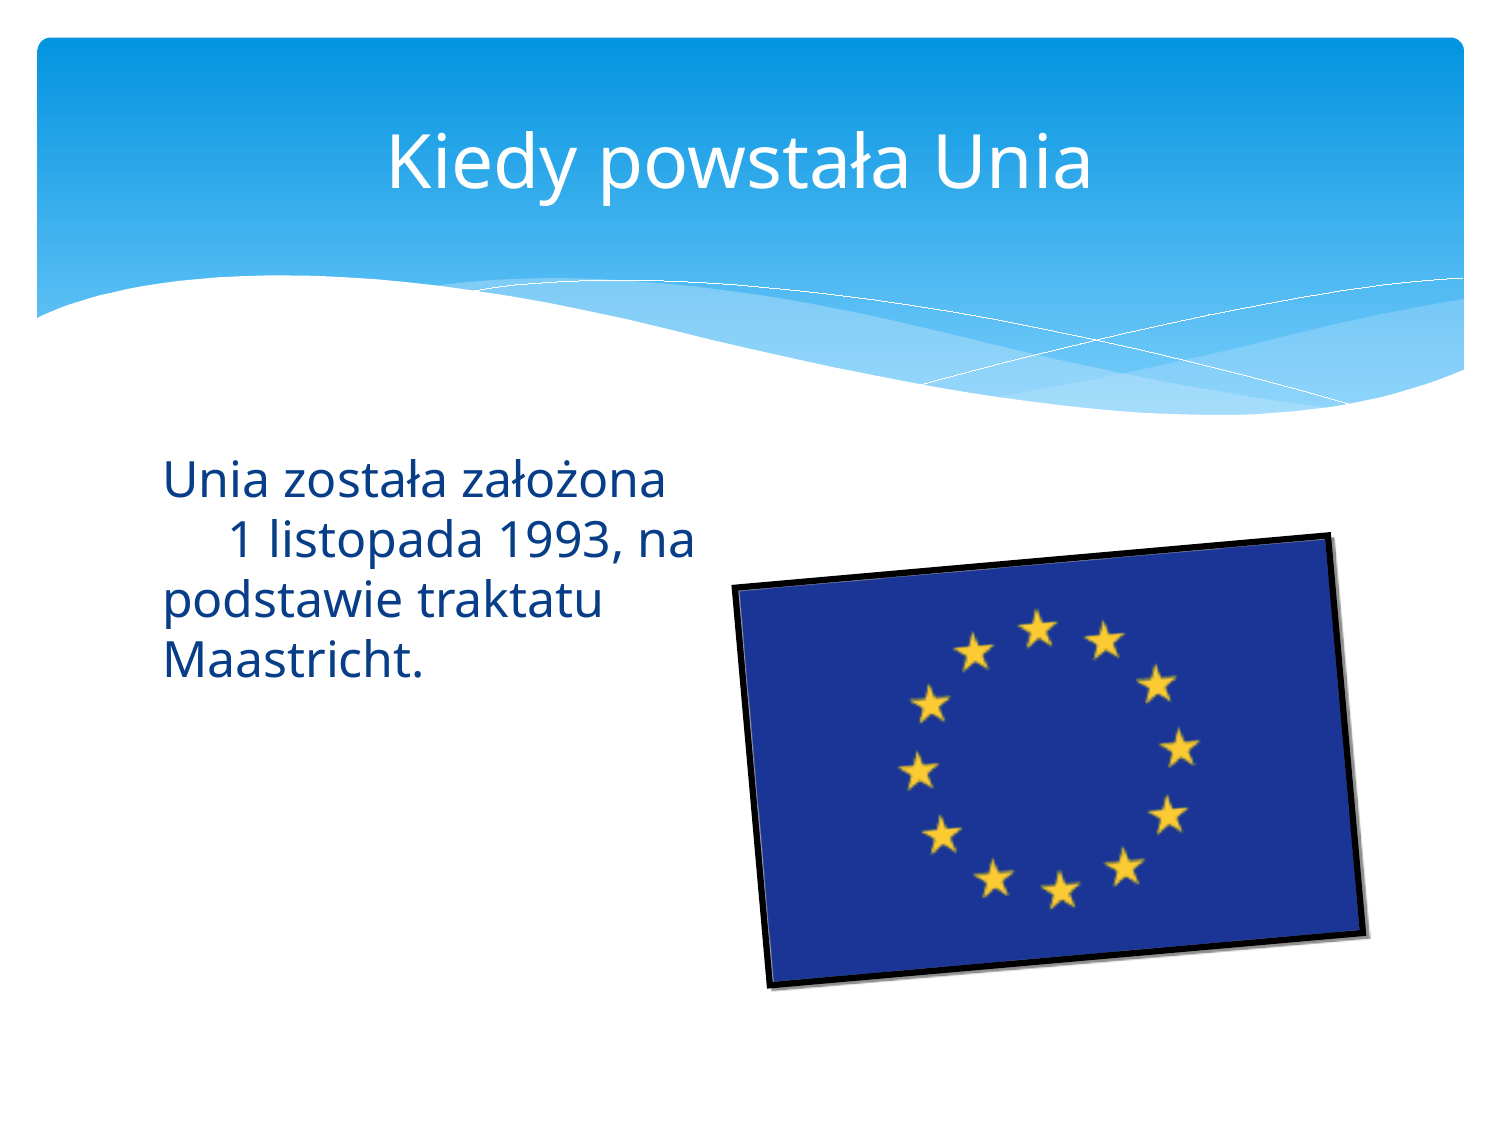

# Kiedy powstała Unia
Unia została założona 1 listopada 1993, na podstawie traktatu Maastricht.